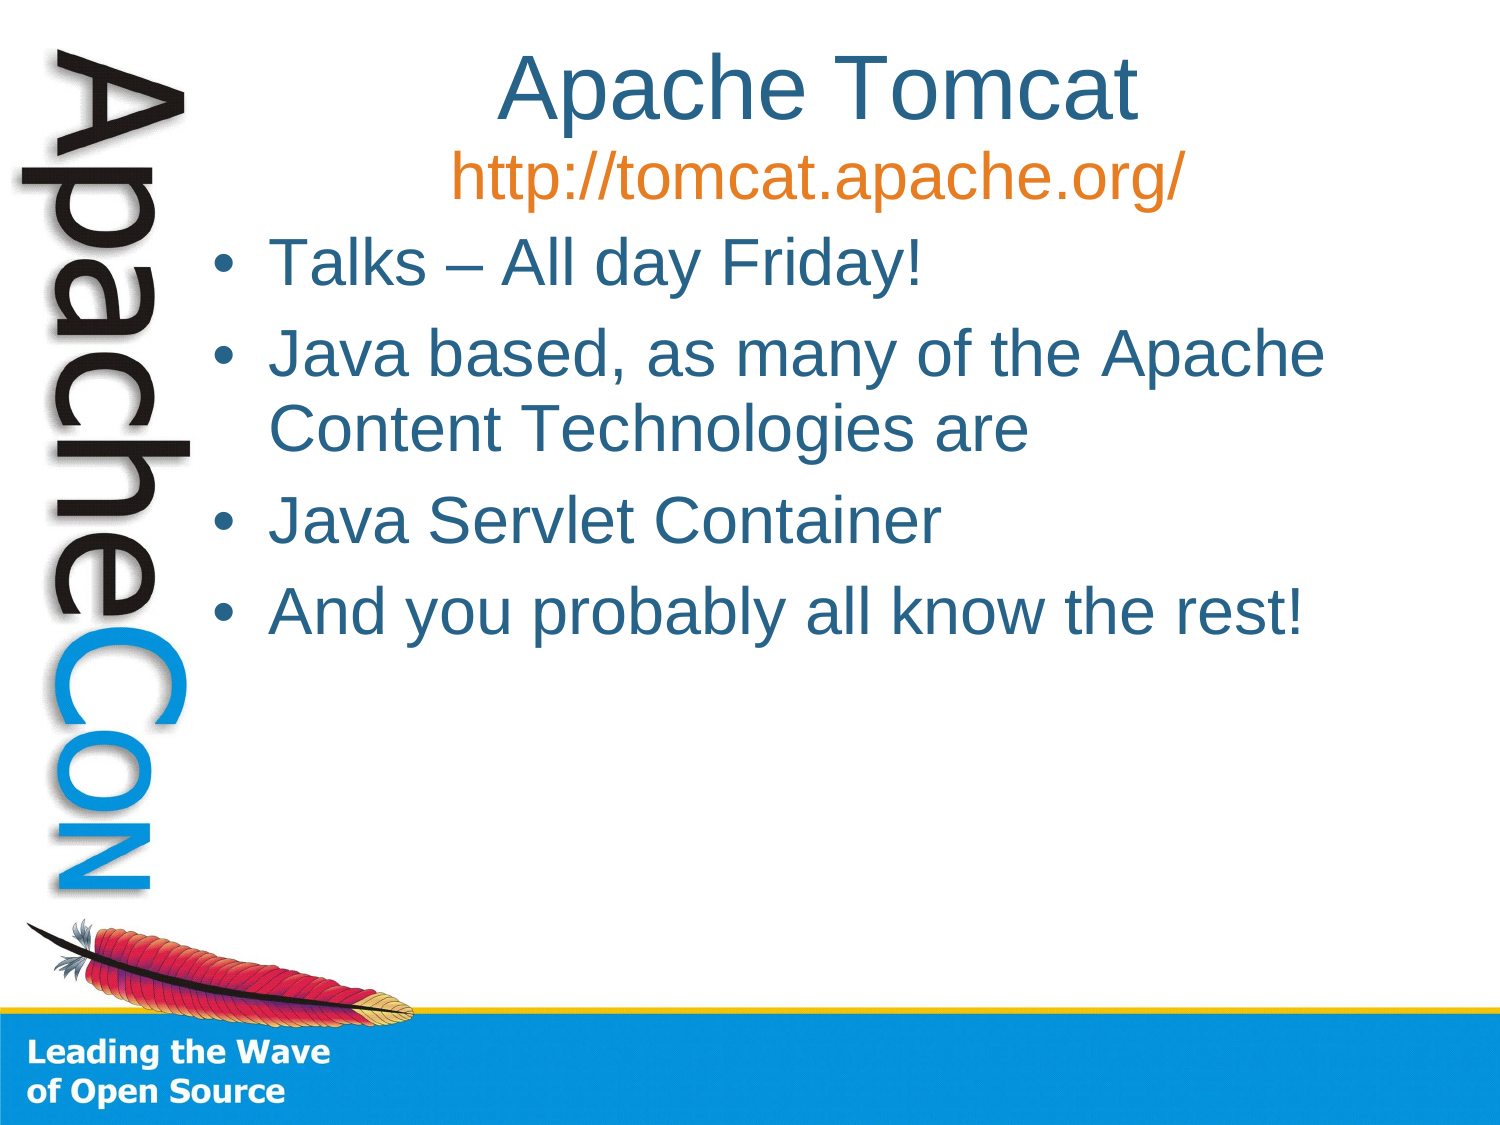

# Apache Tomcat http://tomcat.apache.org/
Talks – All day Friday!
Java based, as many of the Apache Content Technologies are
Java Servlet Container
And you probably all know the rest!